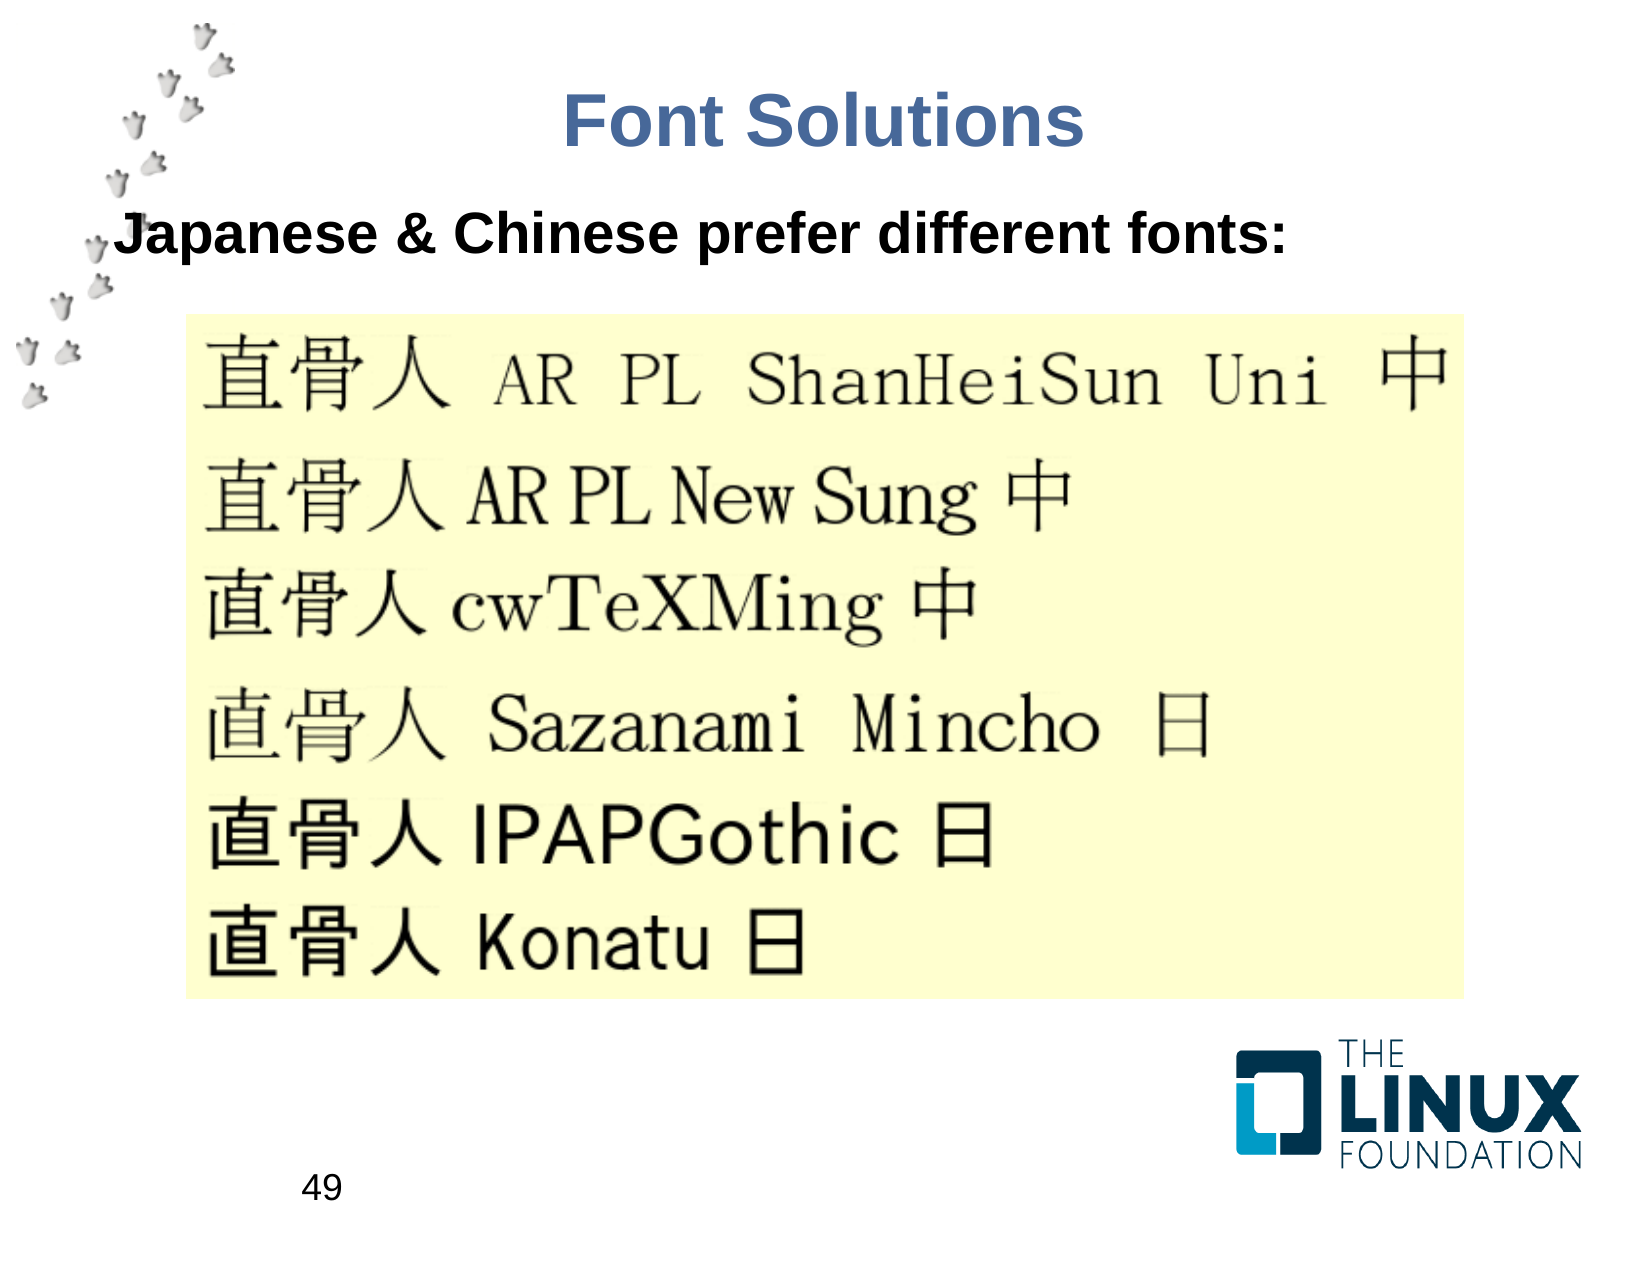

# Font Solutions
Japanese & Chinese prefer different fonts: